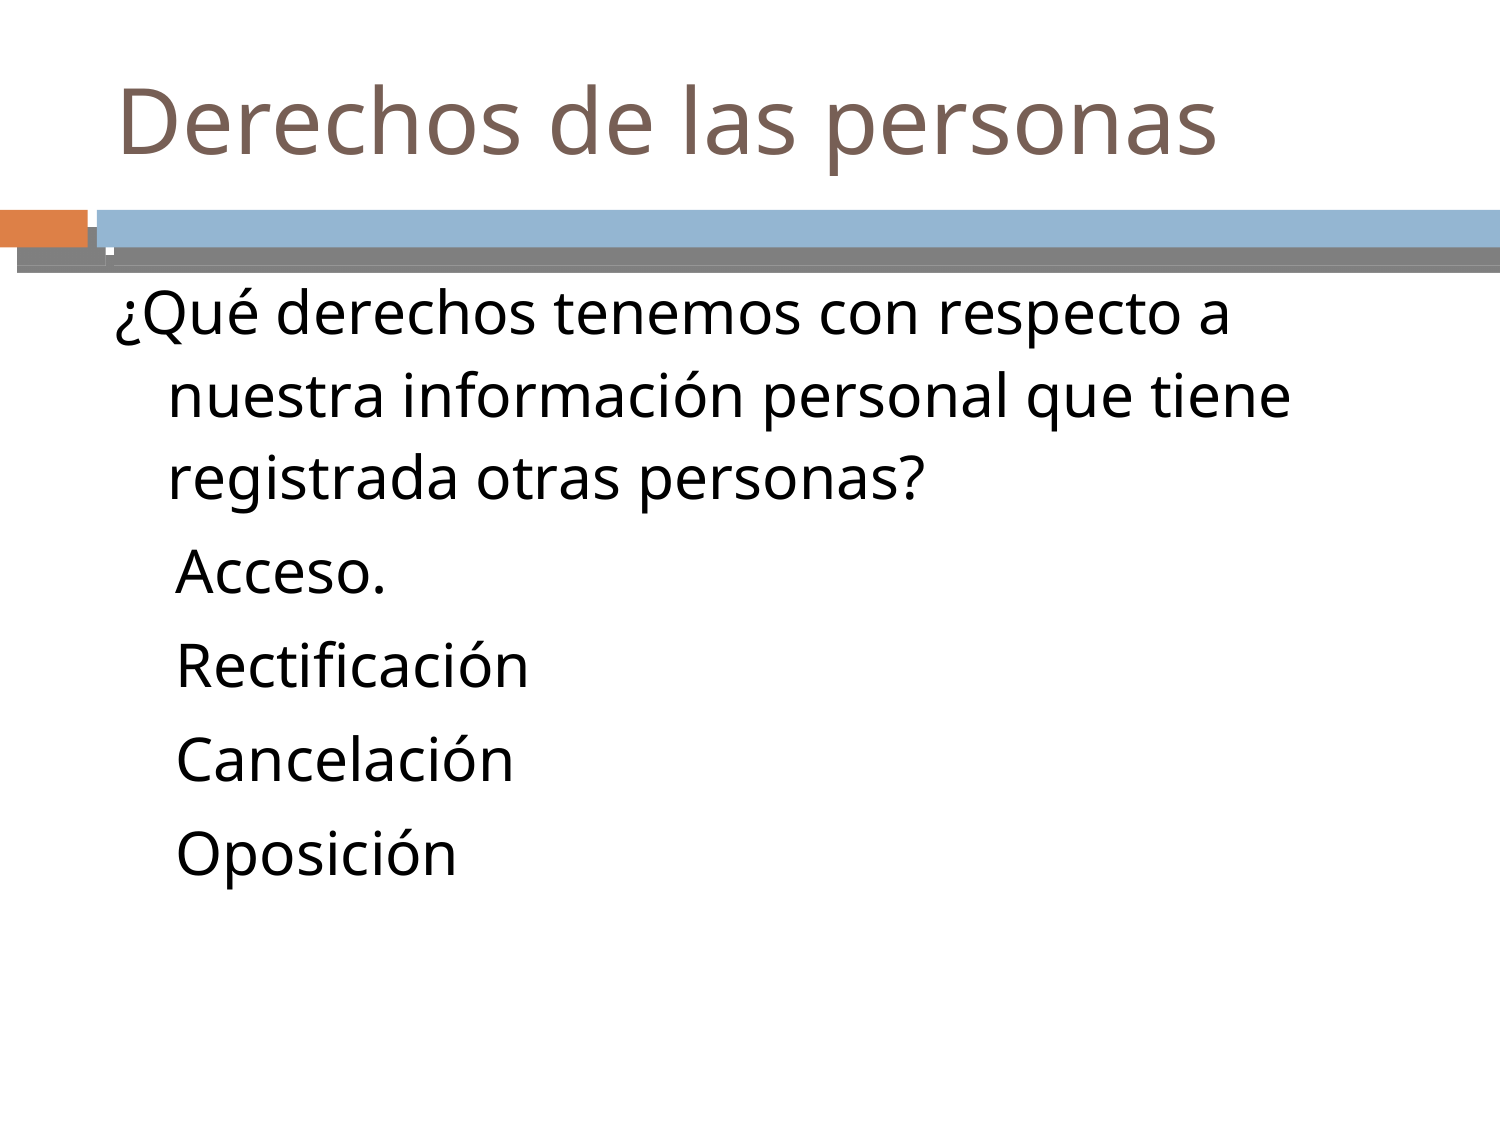

# Derechos de las personas
¿Qué derechos tenemos con respecto a nuestra información personal que tiene registrada otras personas?
Acceso.
Rectificación
Cancelación
Oposición